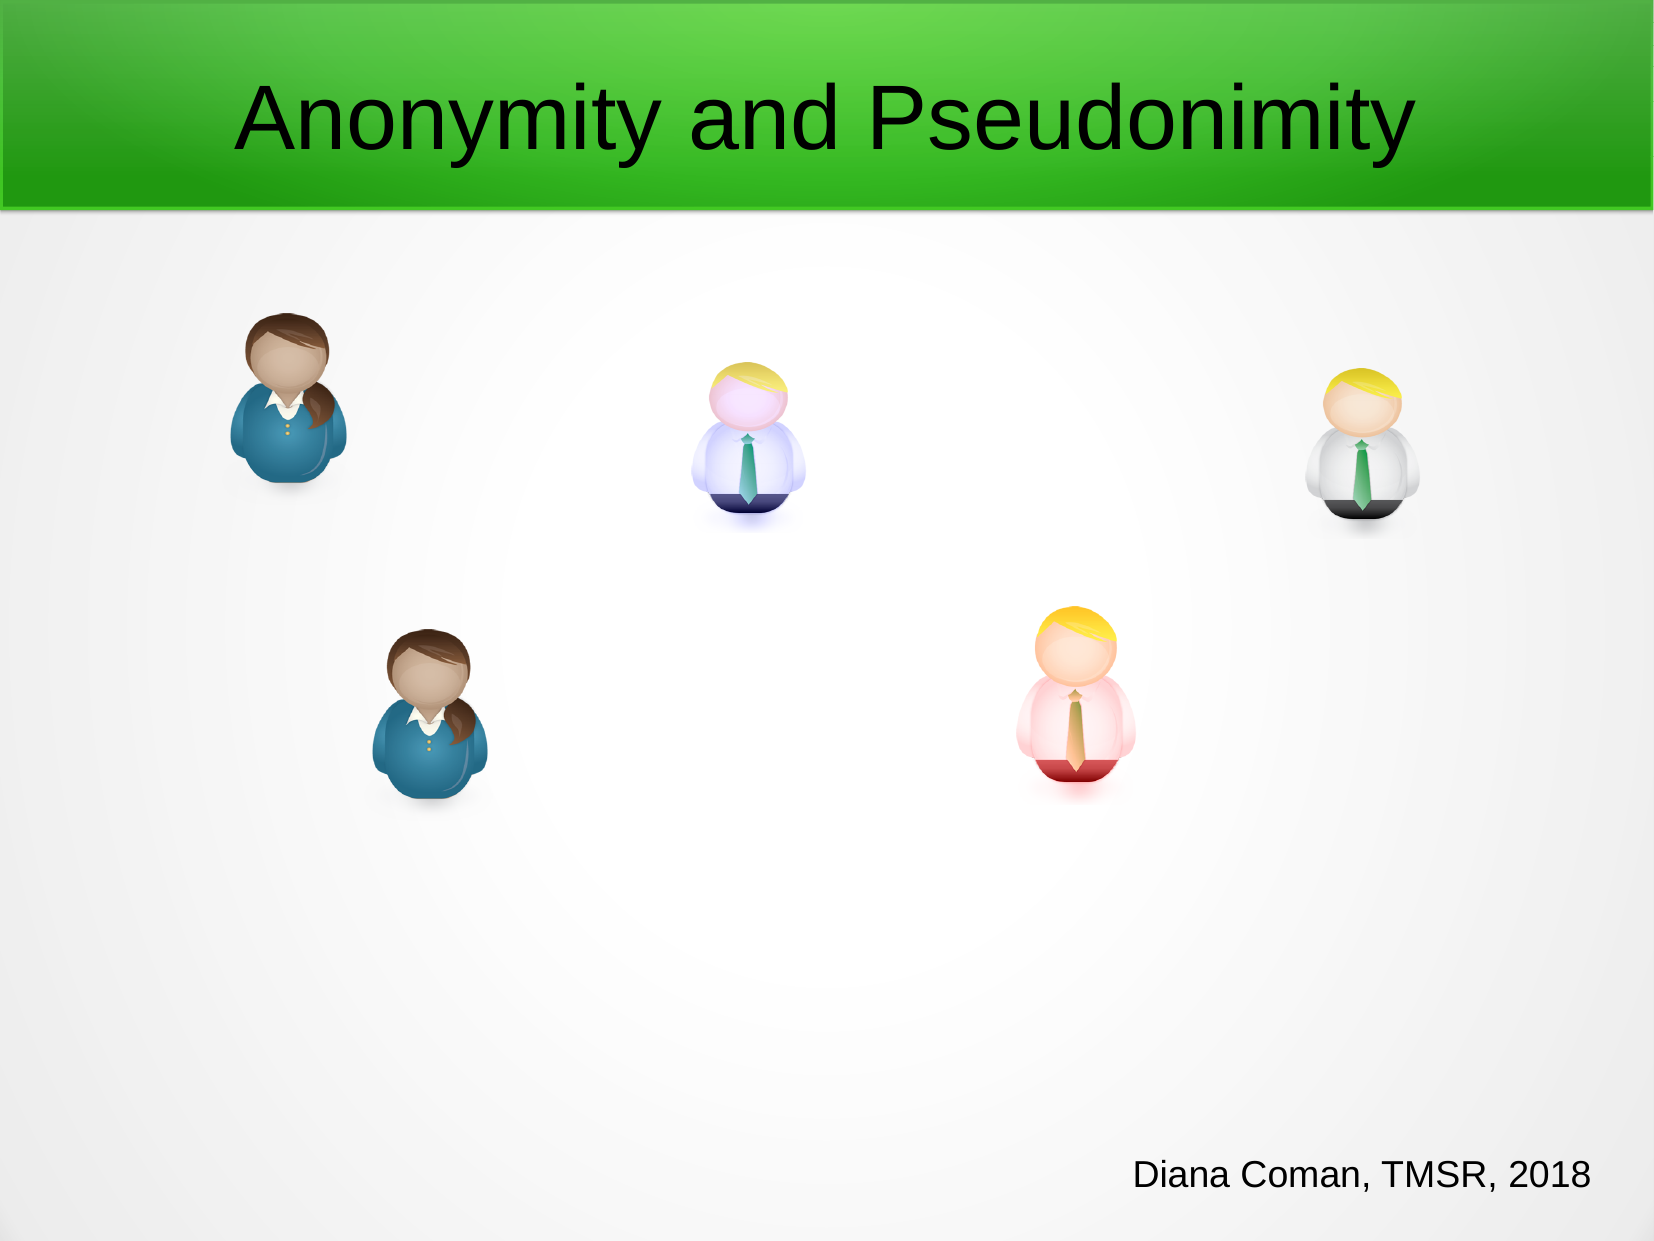

# Anonymity and Pseudonimity
Diana Coman, TMSR, 2018